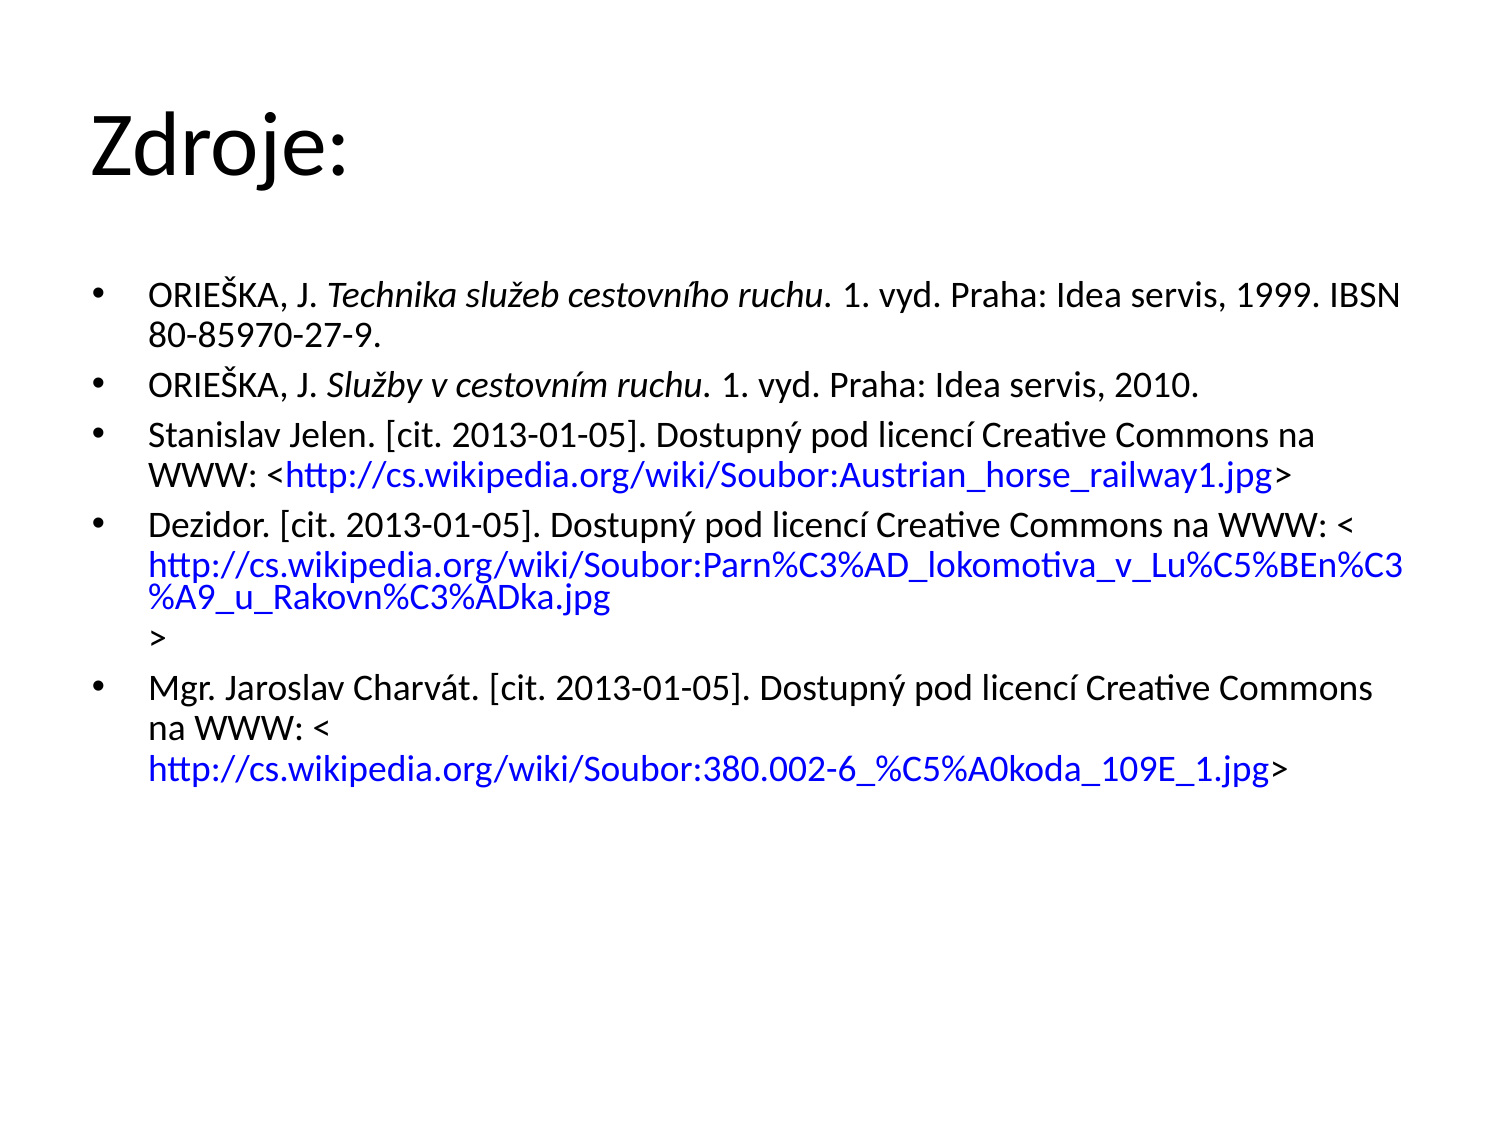

Zdroje:
# ORIEŠKA, J. Technika služeb cestovního ruchu. 1. vyd. Praha: Idea servis, 1999. IBSN 80-85970-27-9.
ORIEŠKA, J. Služby v cestovním ruchu. 1. vyd. Praha: Idea servis, 2010.
Stanislav Jelen. [cit. 2013-01-05]. Dostupný pod licencí Creative Commons na WWW: <http://cs.wikipedia.org/wiki/Soubor:Austrian_horse_railway1.jpg>
Dezidor. [cit. 2013-01-05]. Dostupný pod licencí Creative Commons na WWW: <http://cs.wikipedia.org/wiki/Soubor:Parn%C3%AD_lokomotiva_v_Lu%C5%BEn%C3%A9_u_Rakovn%C3%ADka.jpg>
Mgr. Jaroslav Charvát. [cit. 2013-01-05]. Dostupný pod licencí Creative Commons na WWW: <http://cs.wikipedia.org/wiki/Soubor:380.002-6_%C5%A0koda_109E_1.jpg>